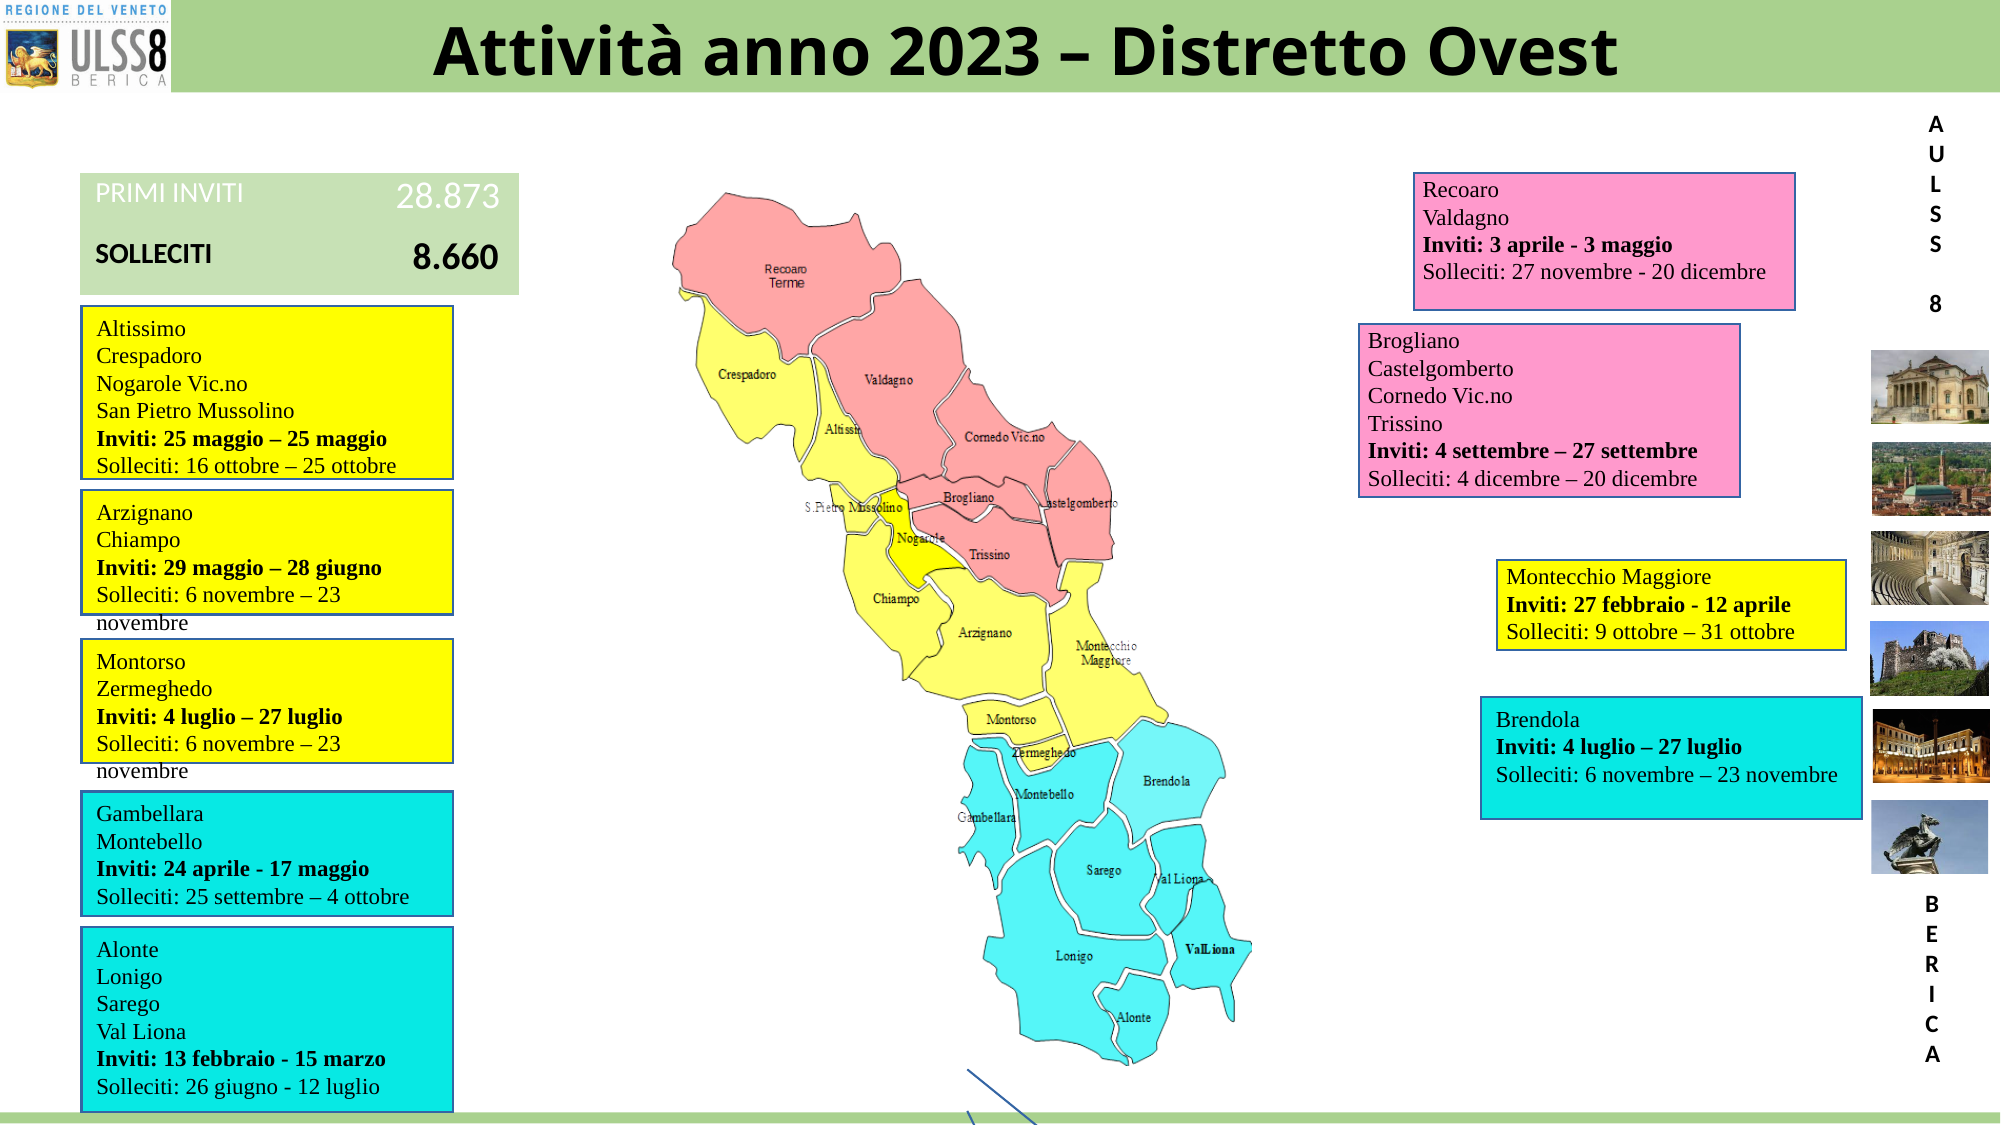

# Attività anno 2023 – Distretto Ovest
| PRIMI INVITI | 28.873 |
| --- | --- |
| SOLLECITI | 8.660 |
Recoaro
Valdagno
Inviti: 3 aprile - 3 maggio
Solleciti: 27 novembre - 20 dicembre
Altissimo
Crespadoro
Nogarole Vic.no
San Pietro Mussolino
Inviti: 25 maggio – 25 maggio
Solleciti: 16 ottobre – 25 ottobre
Brogliano
Castelgomberto
Cornedo Vic.no
Trissino
Inviti: 4 settembre – 27 settembre
Solleciti: 4 dicembre – 20 dicembre
Arzignano
Chiampo
Inviti: 29 maggio – 28 giugno
Solleciti: 6 novembre – 23 novembre
Montecchio Maggiore
Inviti: 27 febbraio - 12 aprile
Solleciti: 9 ottobre – 31 ottobre
Montorso
Zermeghedo
Inviti: 4 luglio – 27 luglio
Solleciti: 6 novembre – 23 novembre
Brendola
Inviti: 4 luglio – 27 luglio
Solleciti: 6 novembre – 23 novembre
Gambellara
Montebello
Inviti: 24 aprile - 17 maggio
Solleciti: 25 settembre – 4 ottobre
Alonte
Lonigo
Sarego
Val Liona
Inviti: 13 febbraio - 15 marzo
Solleciti: 26 giugno - 12 luglio